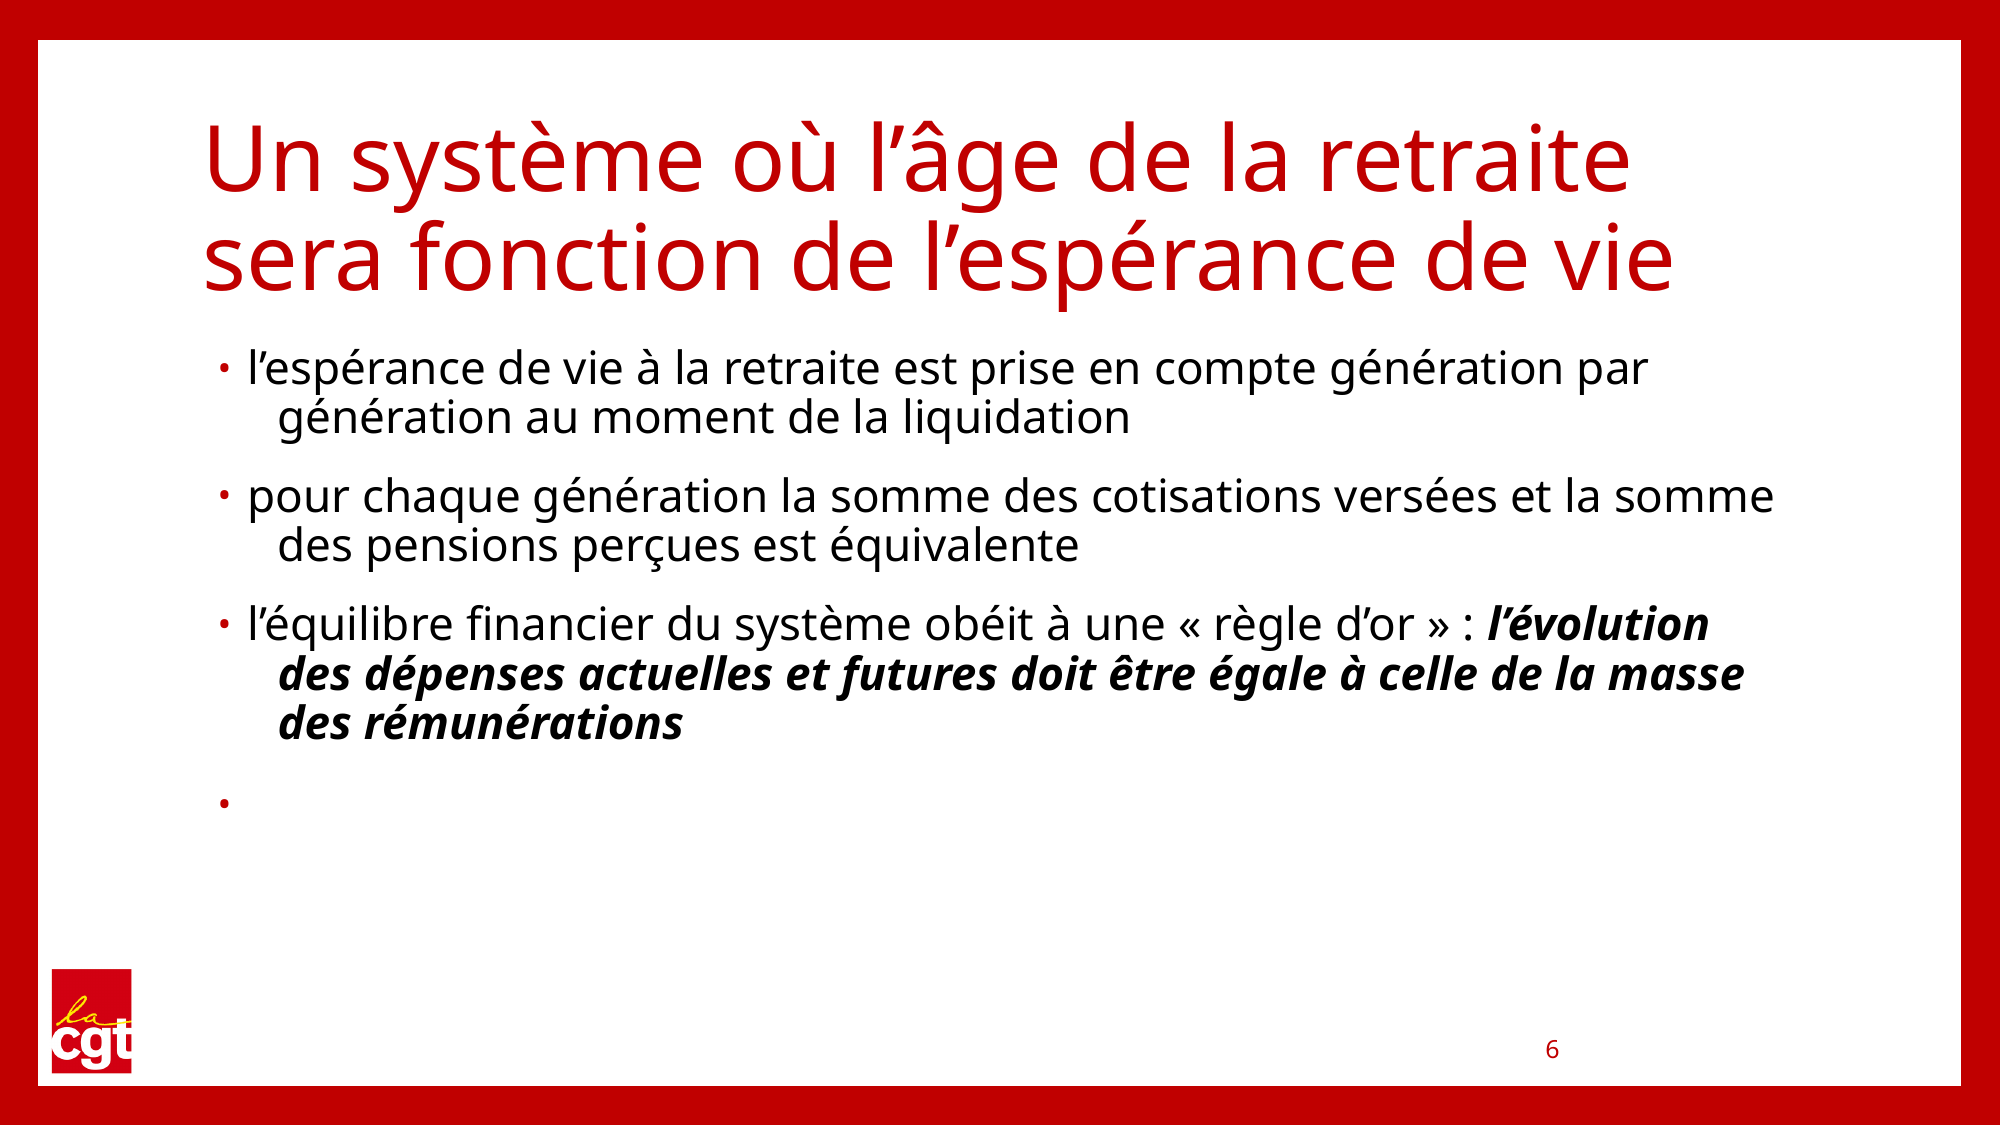

# Un système où l’âge de la retraite sera fonction de l’espérance de vie
l’espérance de vie à la retraite est prise en compte génération par génération au moment de la liquidation
pour chaque génération la somme des cotisations versées et la somme des pensions perçues est équivalente
l’équilibre financier du système obéit à une « règle d’or » : l’évolution des dépenses actuelles et futures doit être égale à celle de la masse des rémunérations